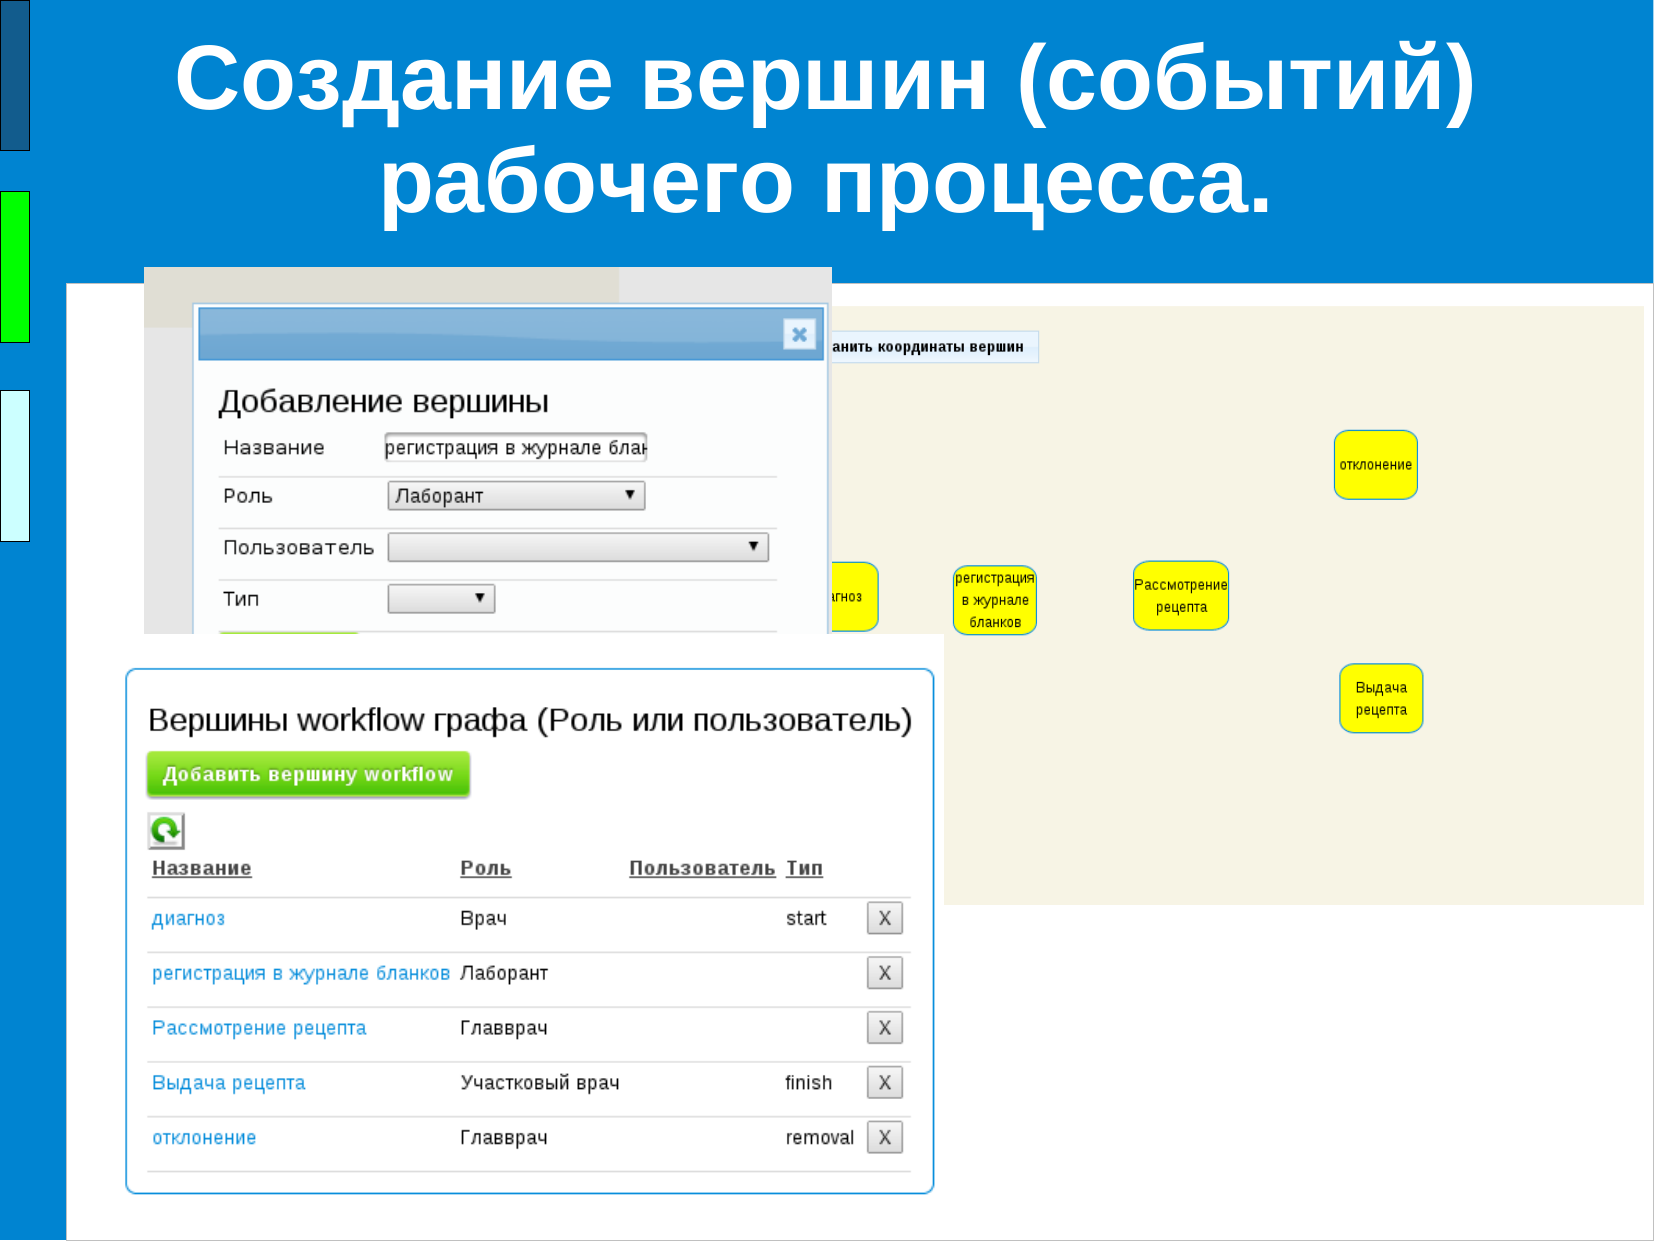

# Создание вершин (событий) рабочего процесса.
ООО "Альфа-Интегрум", 2013г.